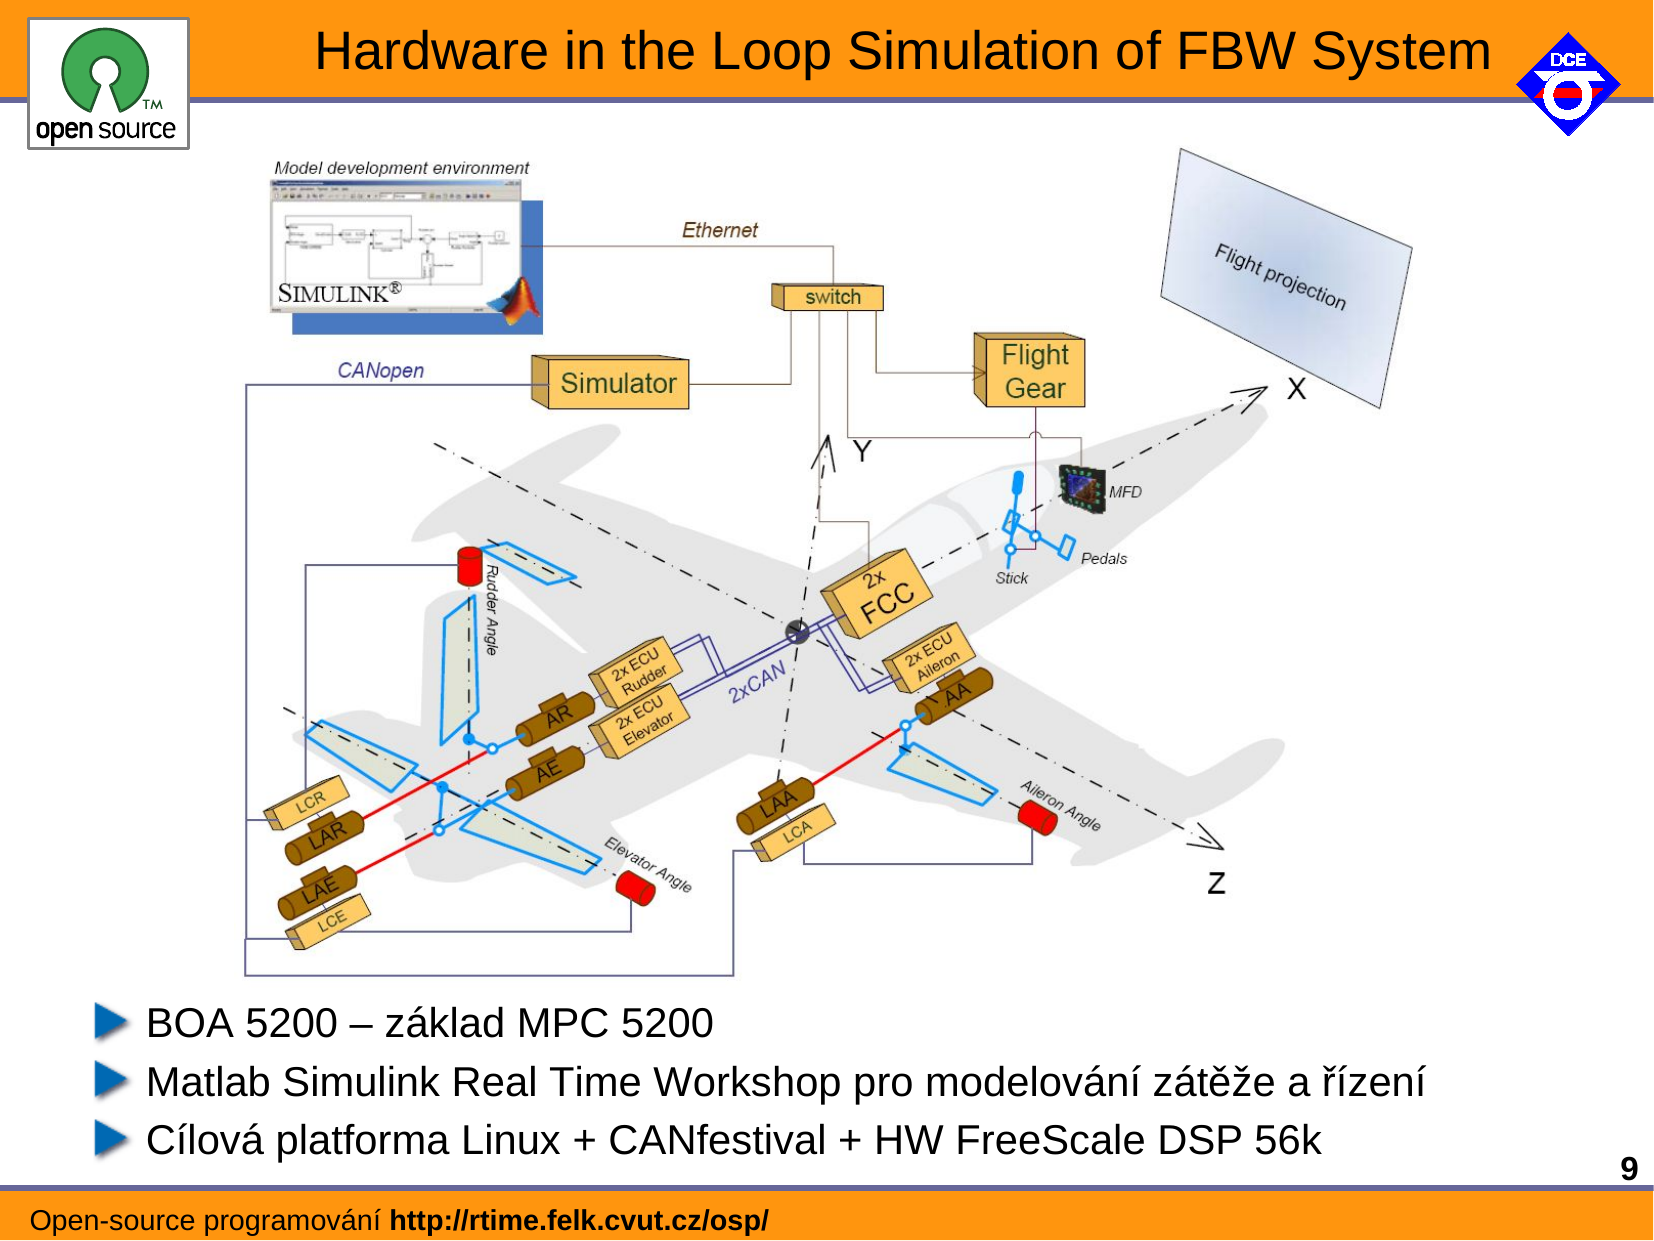

# Hardware in the Loop Simulation of FBW System
BOA 5200 – základ MPC 5200
Matlab Simulink Real Time Workshop pro modelování zátěže a řízení
Cílová platforma Linux + CANfestival + HW FreeScale DSP 56k